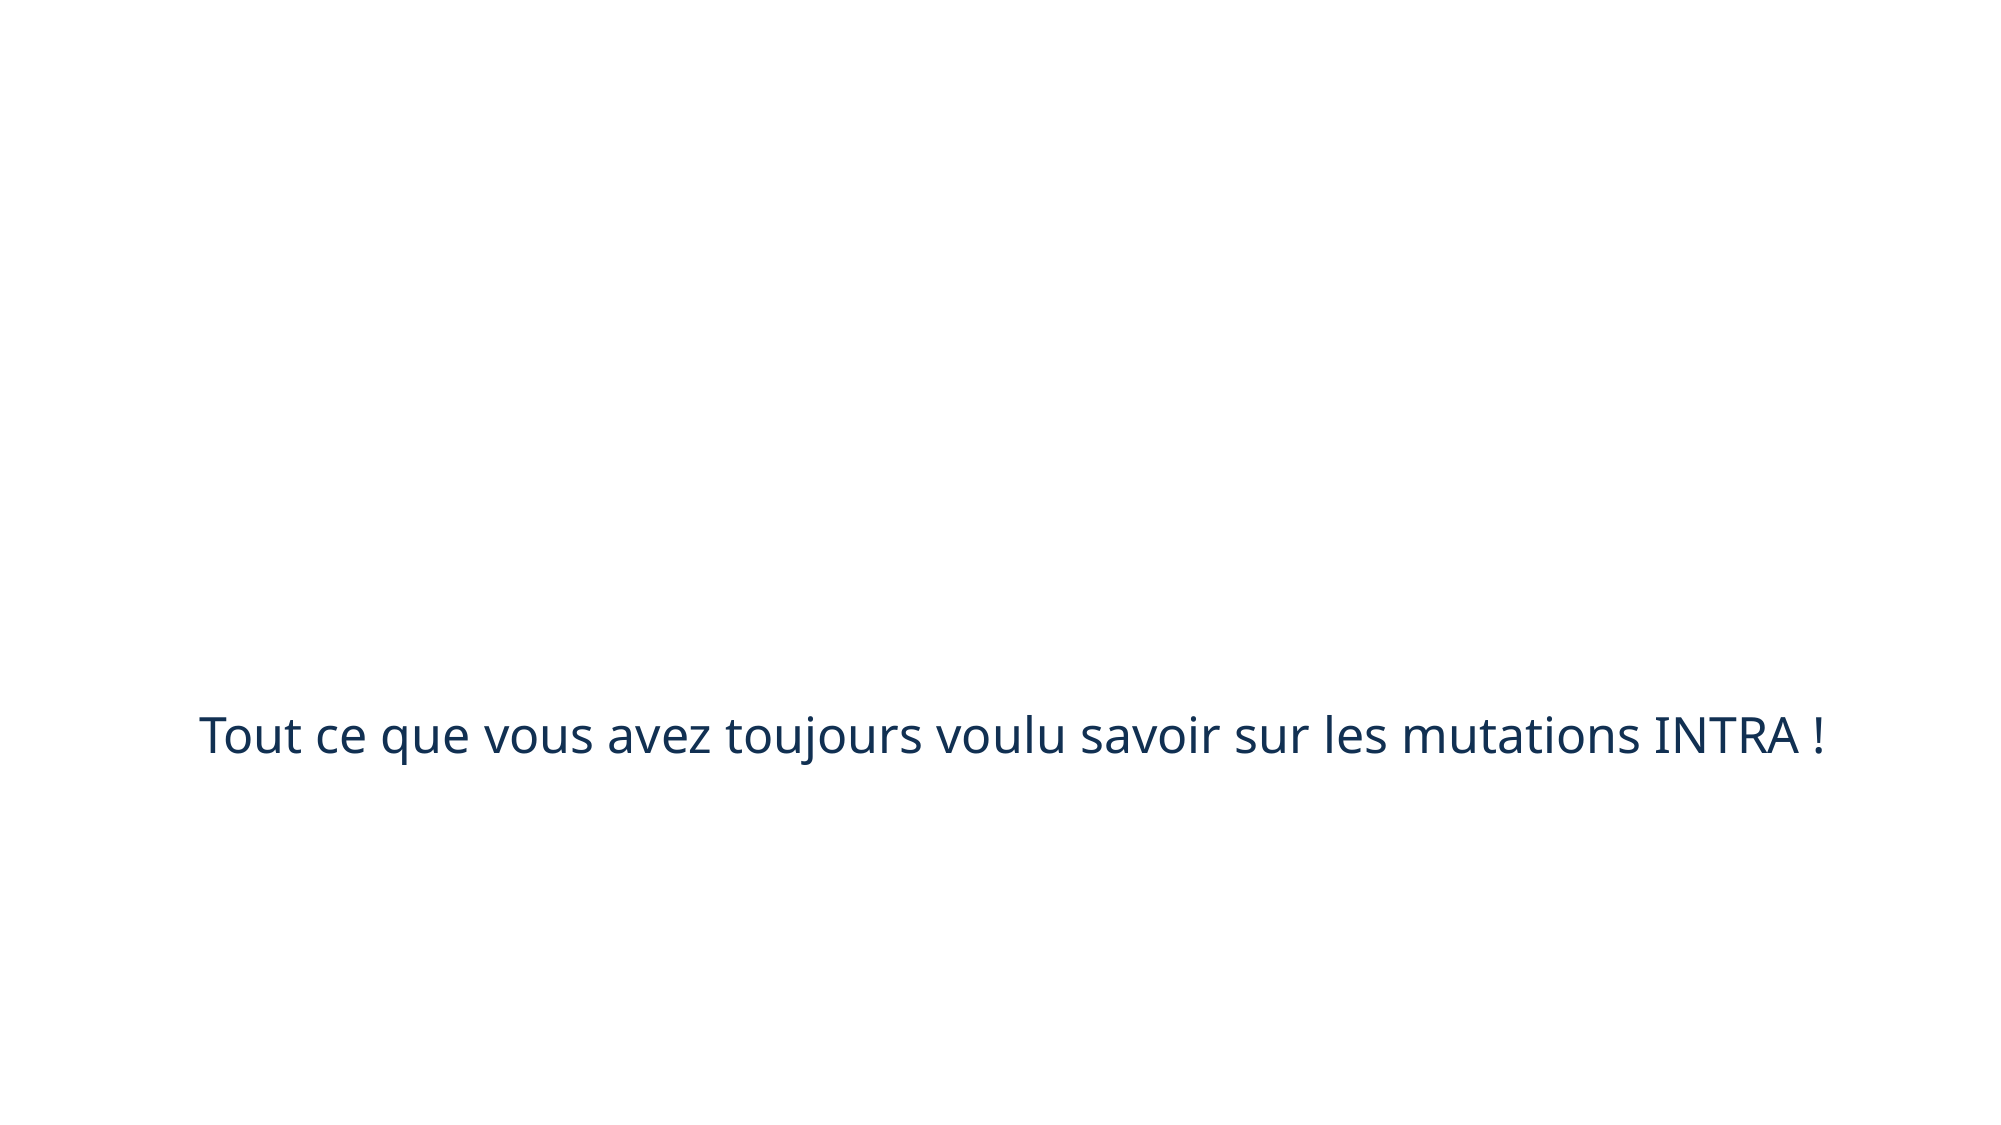

# BIENVENUE DANS L’ACADémie de nantes
Tout ce que vous avez toujours voulu savoir sur les mutations INTRA !